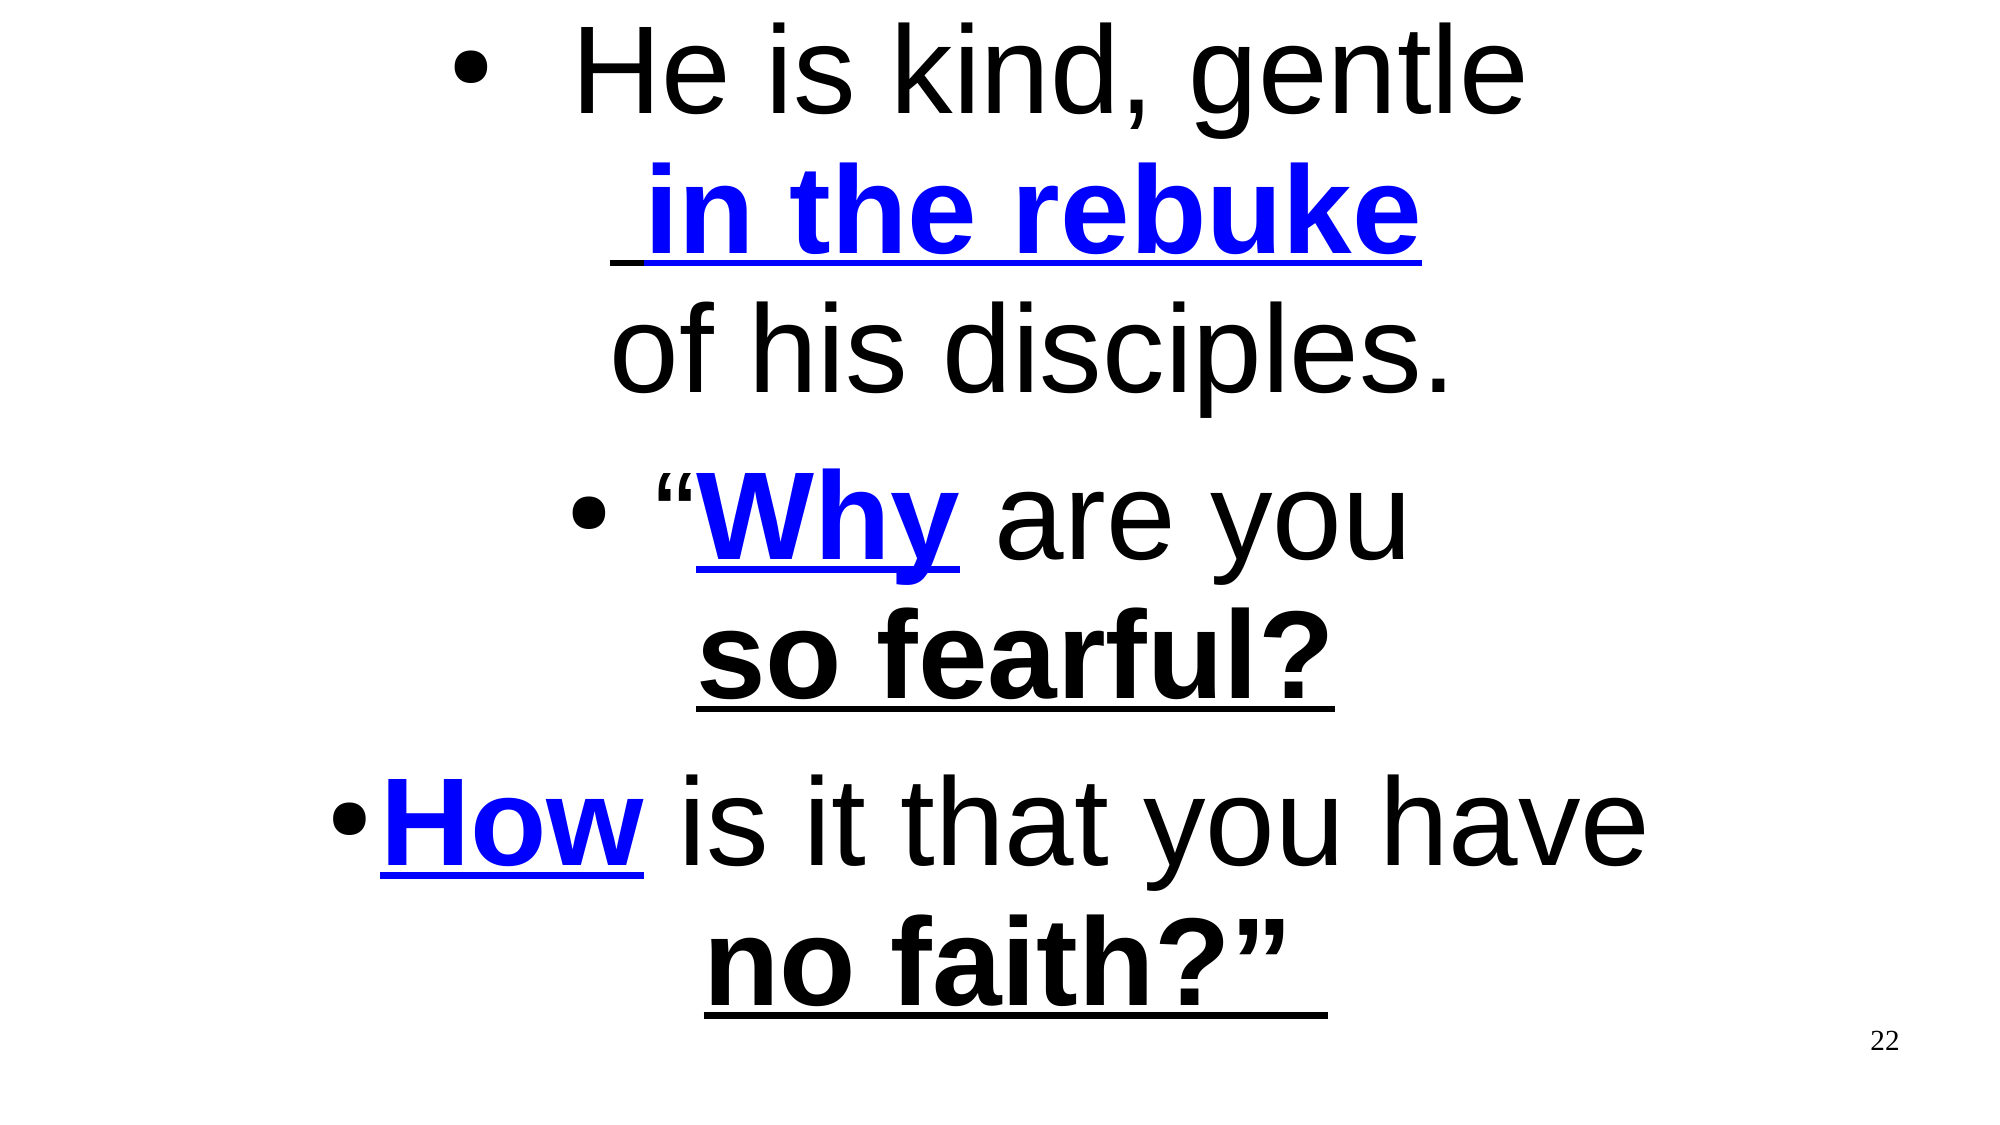

# He is kind, gentle in the rebuke of his disciples.
 “Why are you
so fearful?
How is it that you have
no faith?”
22